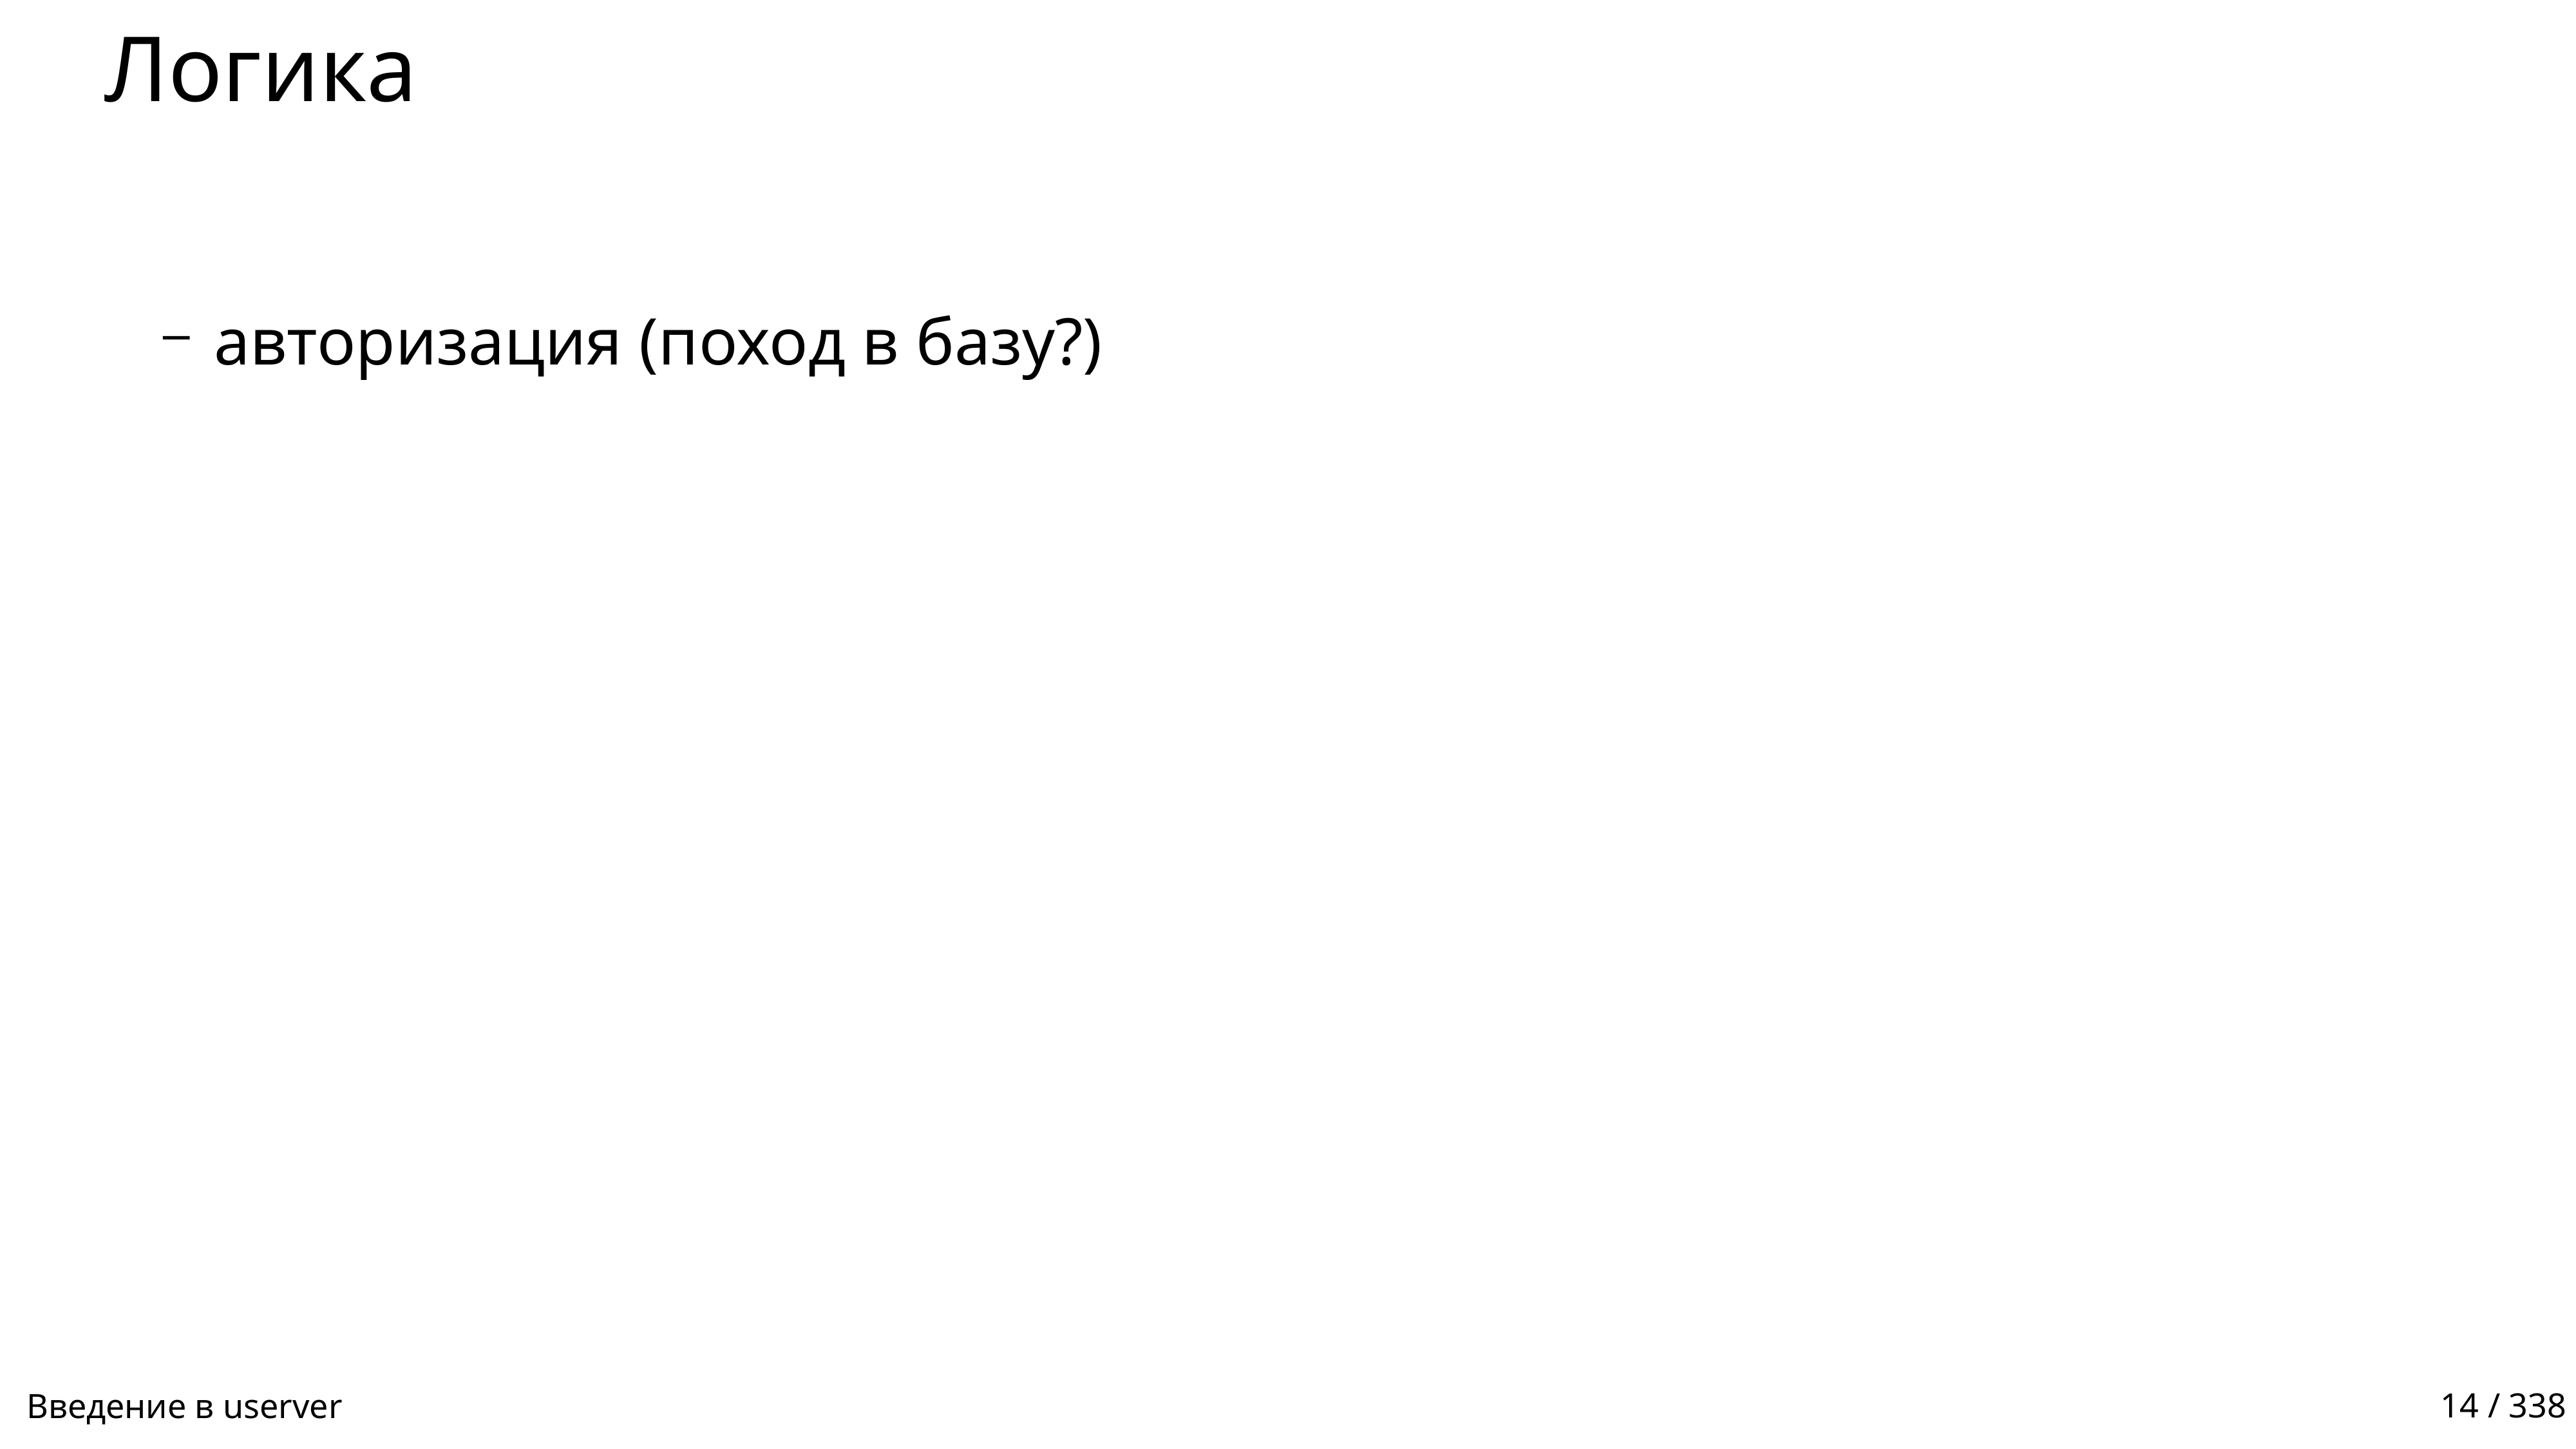

Логика
# авторизация (поход в базу?)
Введение в userver